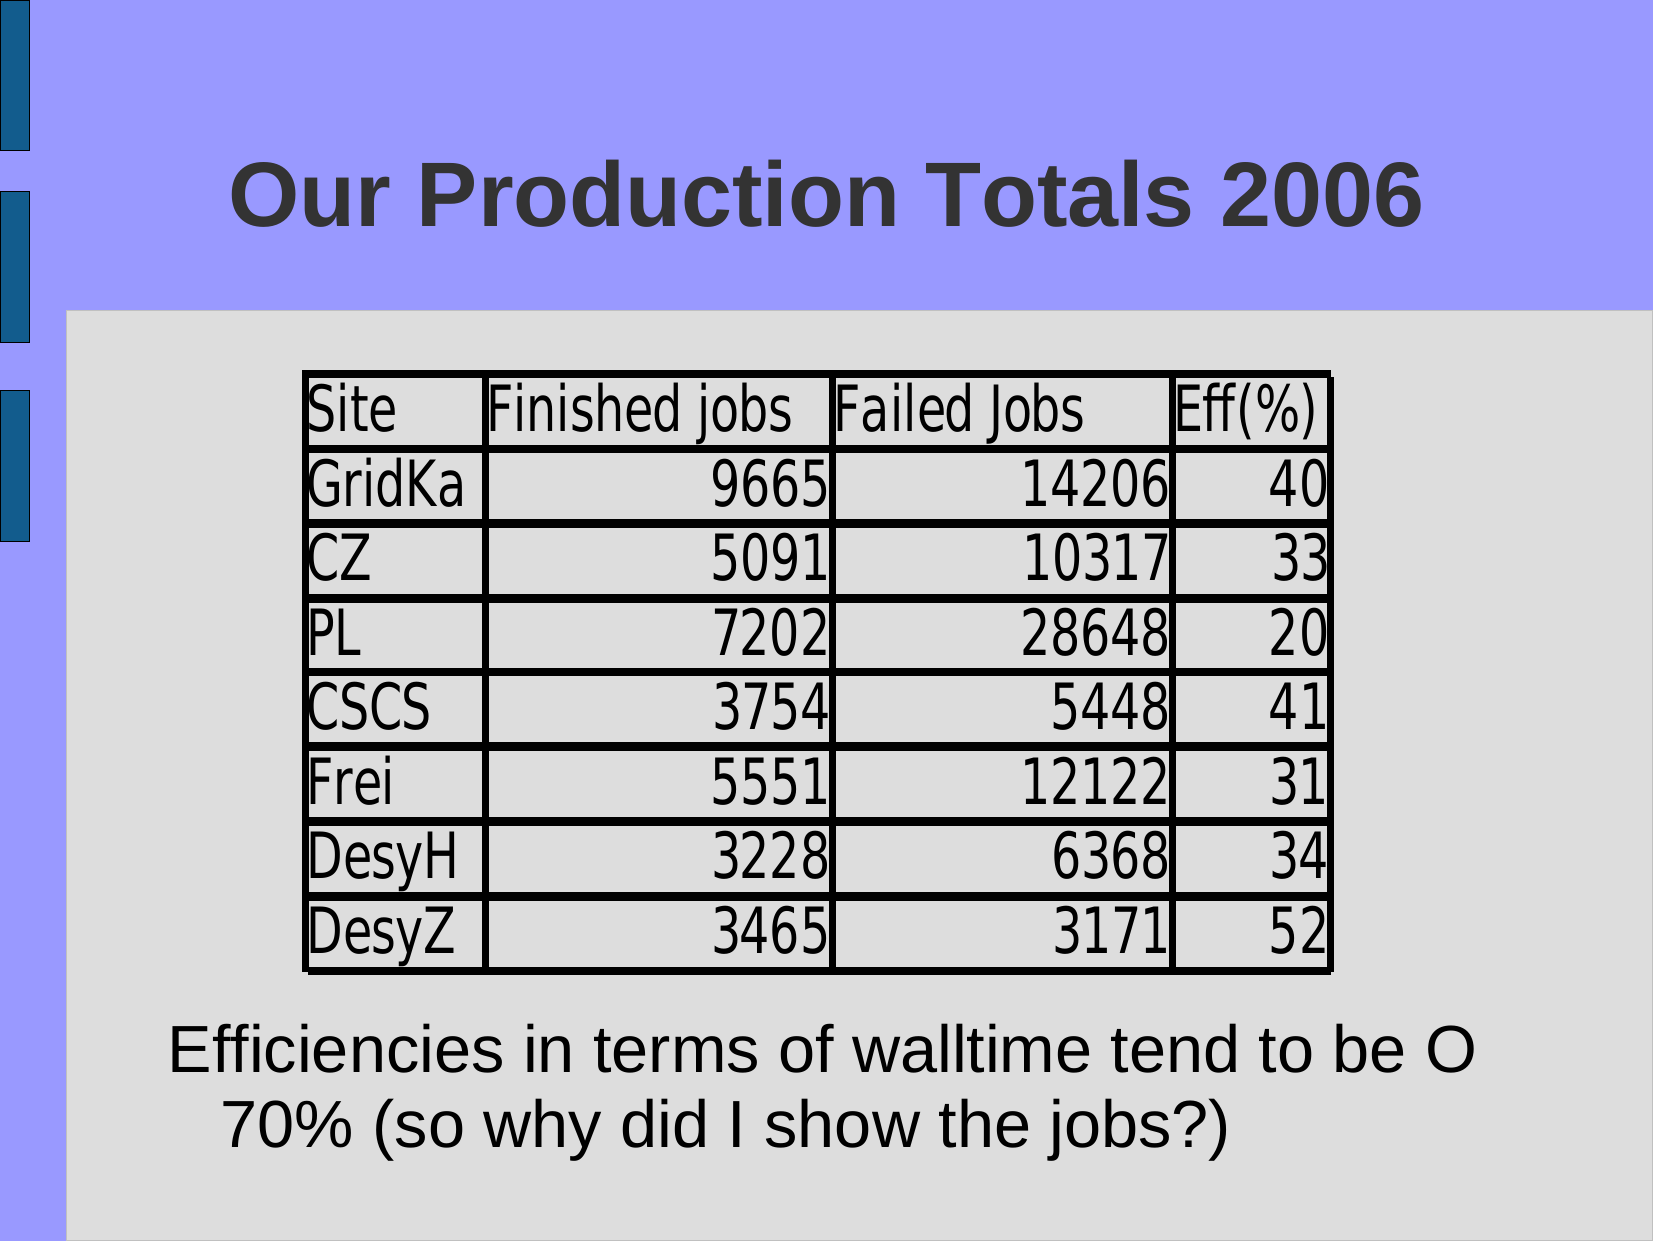

# Our Production Totals 2006
Efficiencies in terms of walltime tend to be O 70% (so why did I show the jobs?)